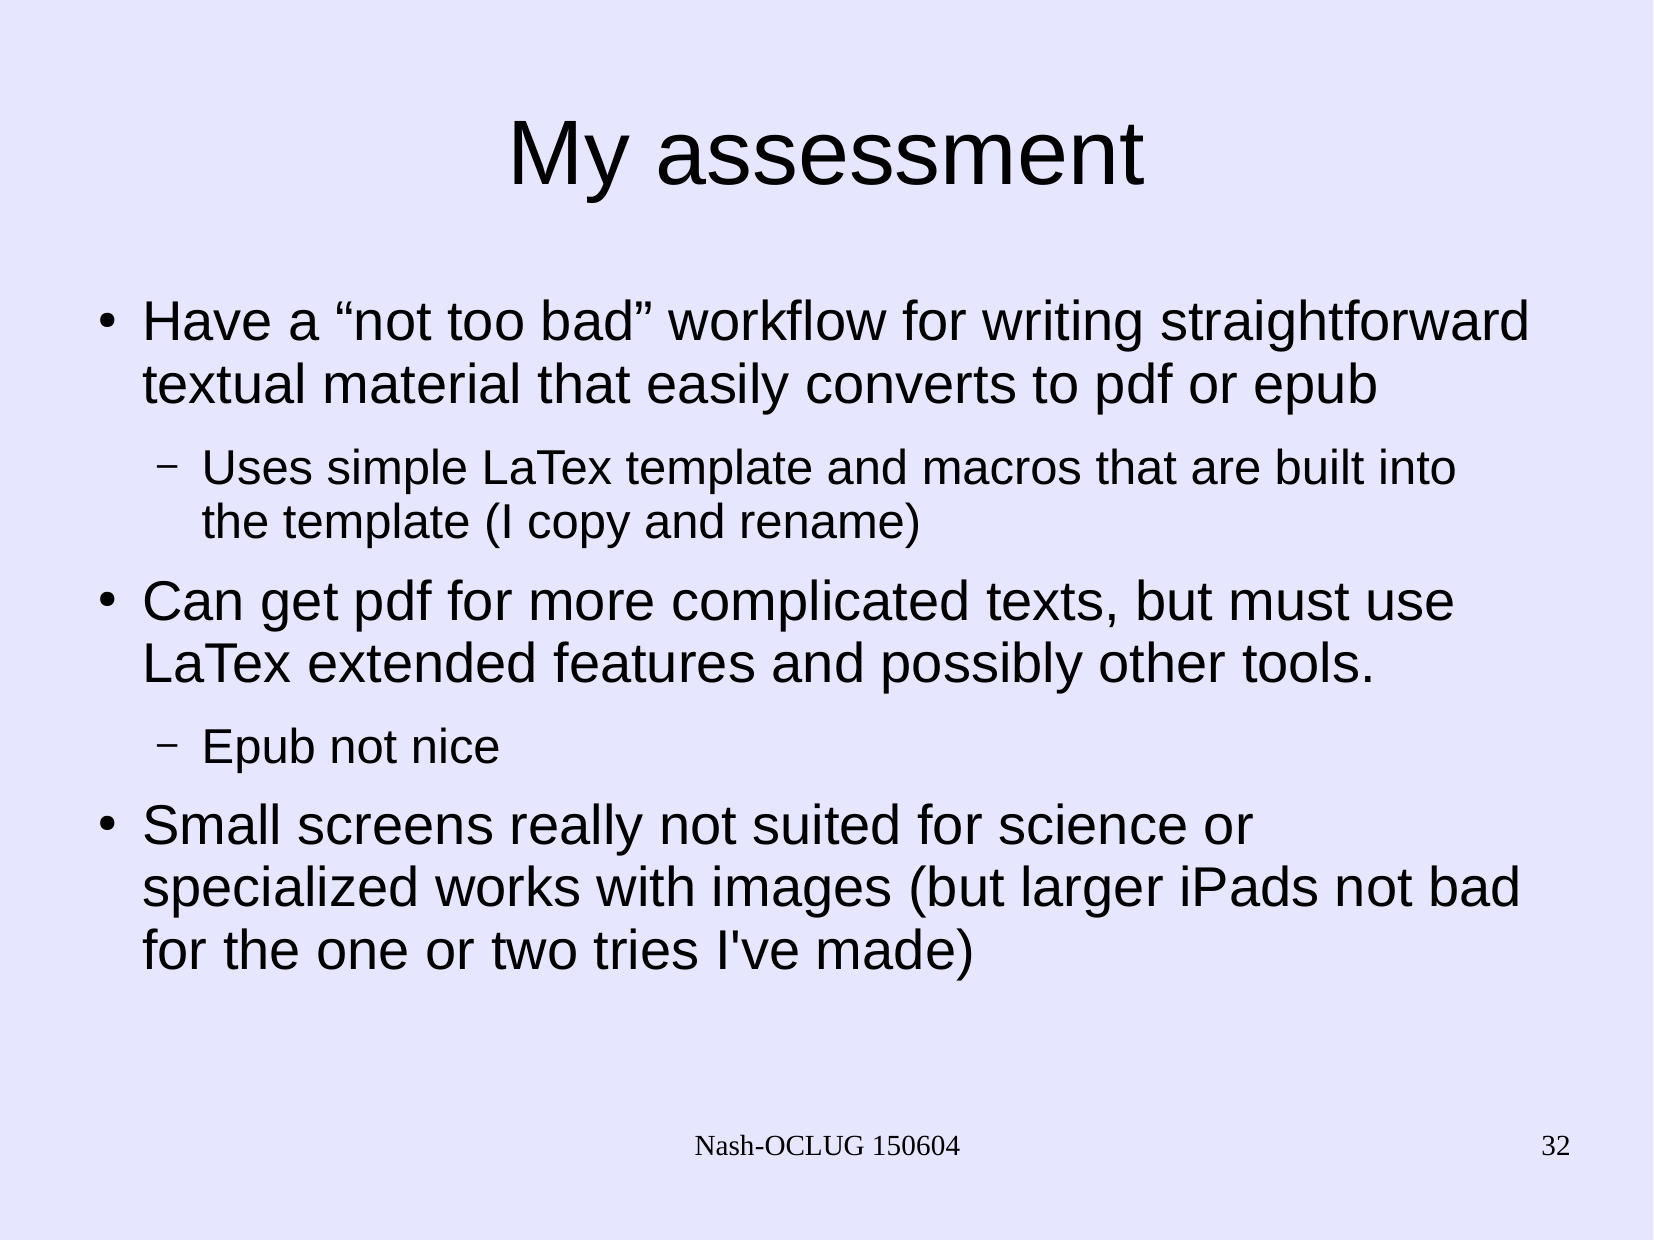

# My assessment
Have a “not too bad” workflow for writing straightforward textual material that easily converts to pdf or epub
Uses simple LaTex template and macros that are built into the template (I copy and rename)
Can get pdf for more complicated texts, but must use LaTex extended features and possibly other tools.
Epub not nice
Small screens really not suited for science or specialized works with images (but larger iPads not bad for the one or two tries I've made)
32